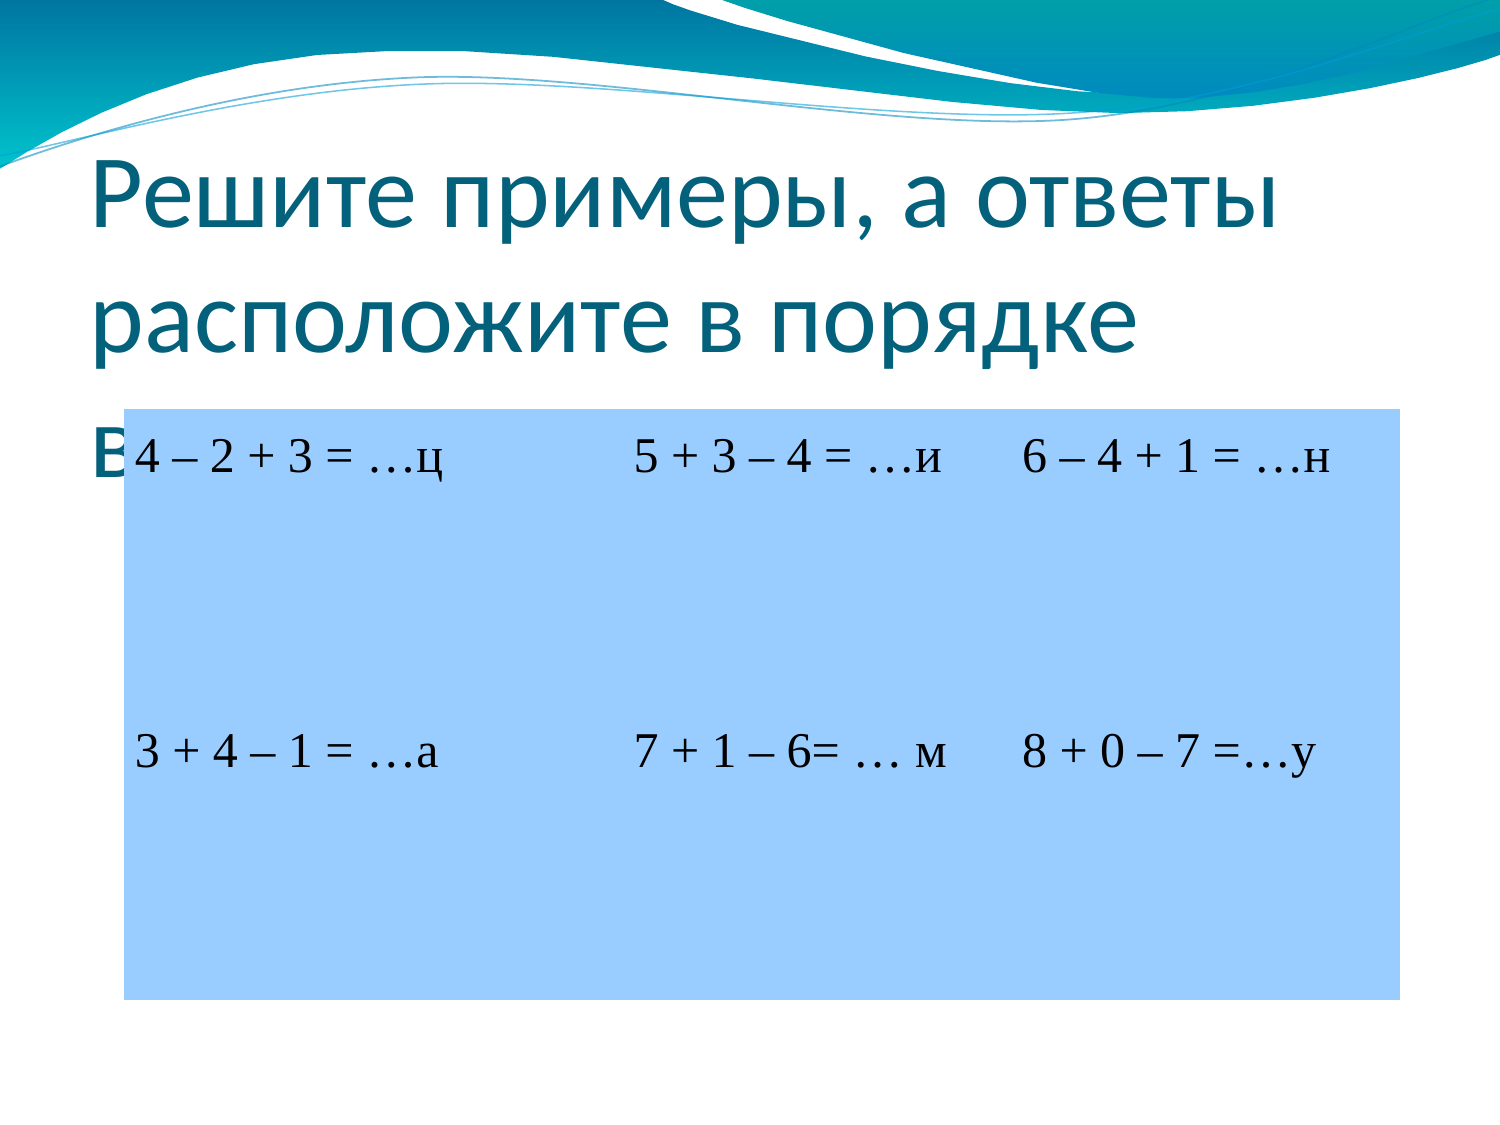

# Решите примеры, а ответы расположите в порядке возрастания
| 4 – 2 + 3 = …ц | 5 + 3 – 4 = …и | 6 – 4 + 1 = …н |
| --- | --- | --- |
| 3 + 4 – 1 = …а | 7 + 1 – 6= … м | 8 + 0 – 7 =…у |